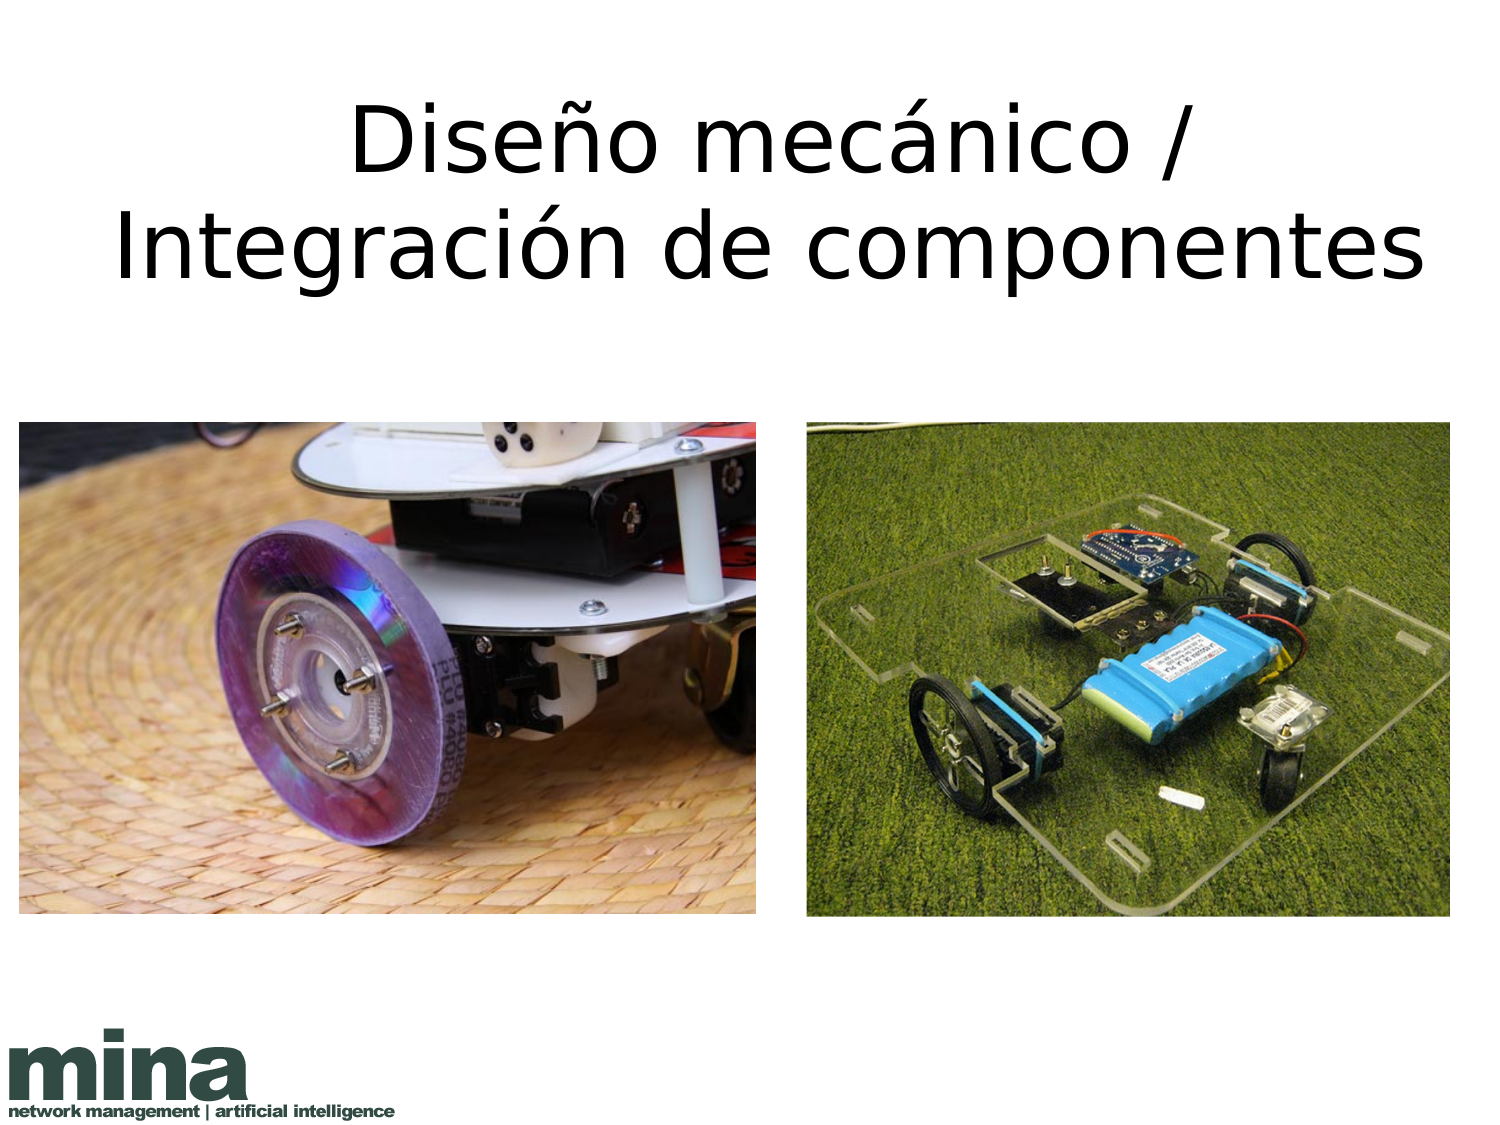

# Diseño mecánico / Integración de componentes